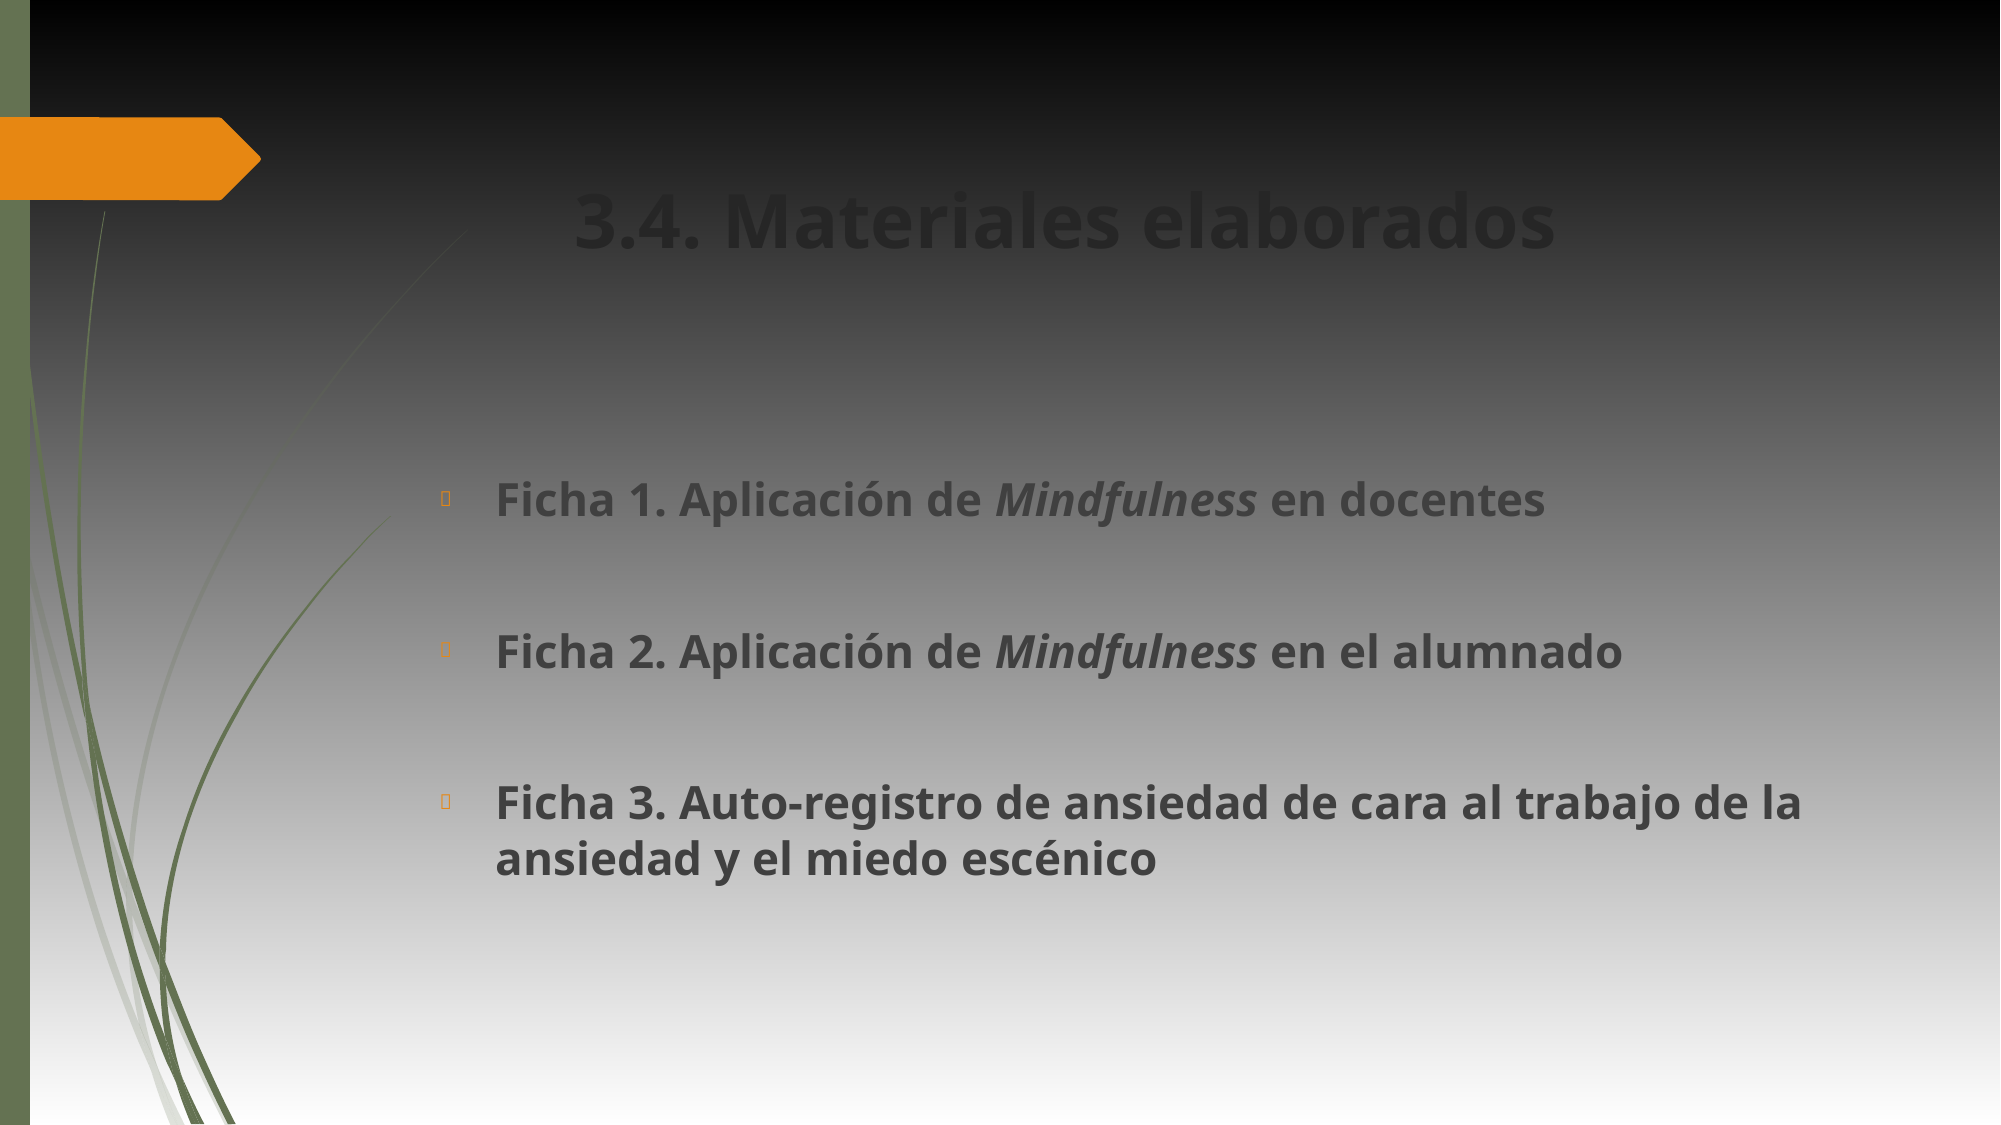

# 3.4. Materiales elaborados
Ficha 1. Aplicación de Mindfulness en docentes
Ficha 2. Aplicación de Mindfulness en el alumnado
Ficha 3. Auto-registro de ansiedad de cara al trabajo de la ansiedad y el miedo escénico